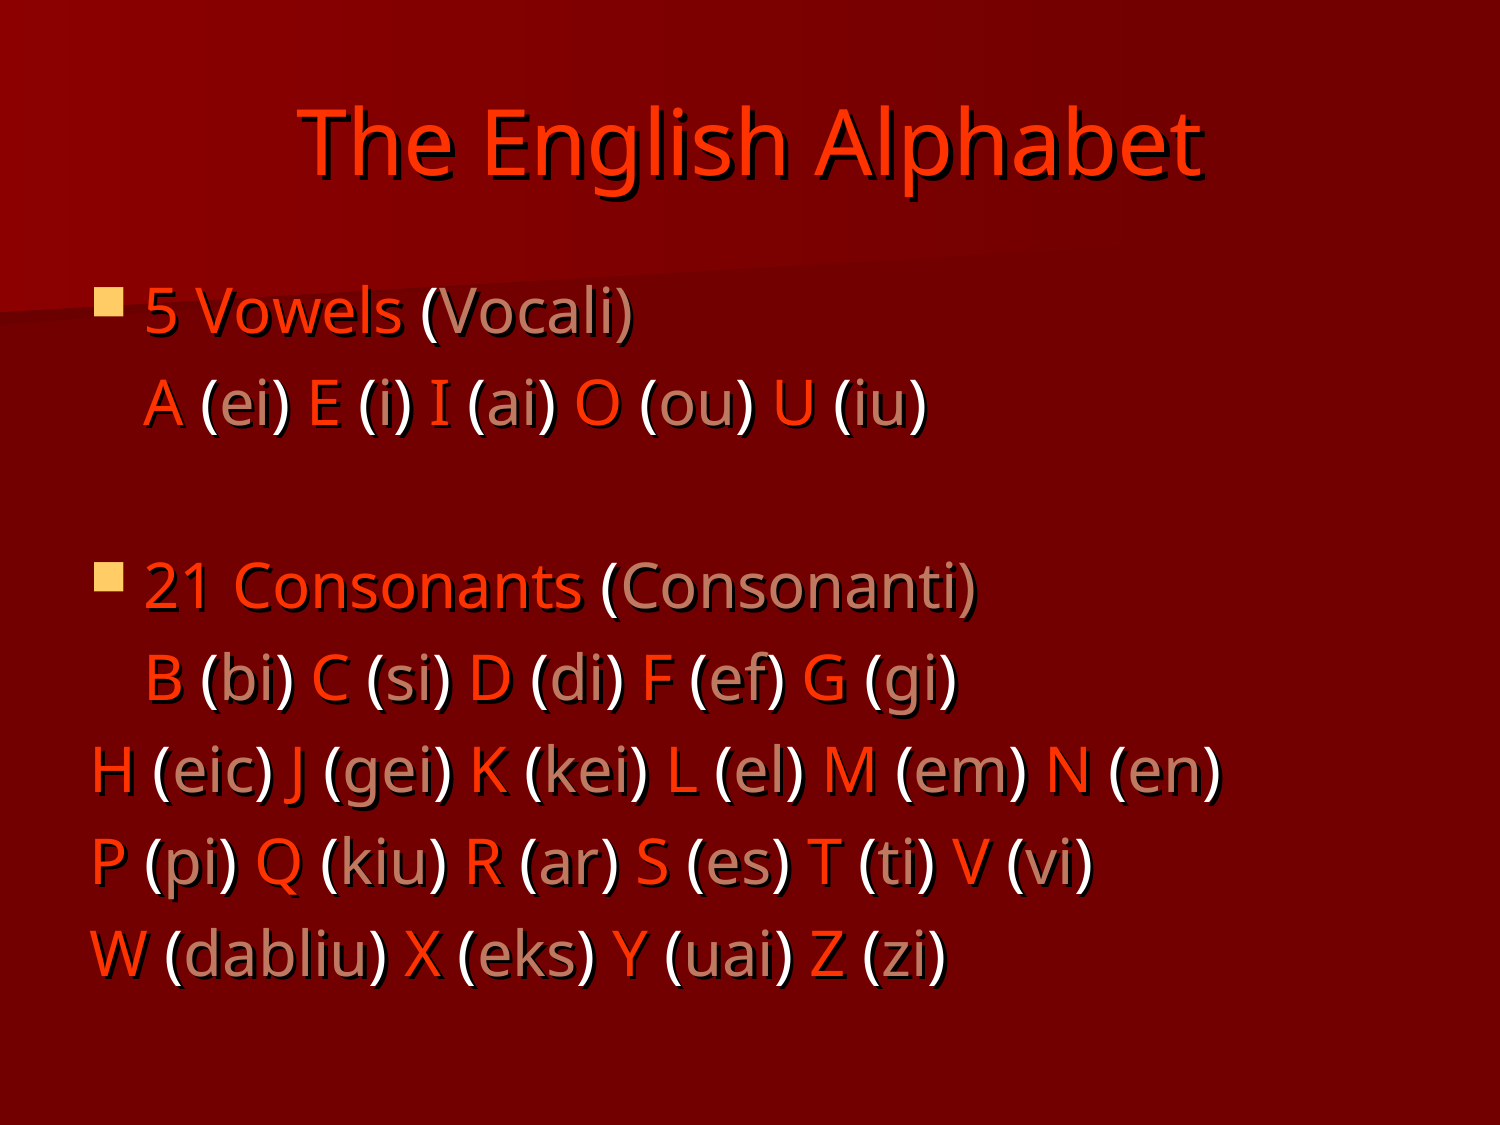

# The English Alphabet
5 Vowels (Vocali)
			A (ei) E (i) I (ai) O (ou) U (iu)
21 Consonants (Consonanti)
			B (bi) C (si) D (di) F (ef) G (gi)
H (eic) J (gei) K (kei) L (el) M (em) N (en)
P (pi) Q (kiu) R (ar) S (es) T (ti) V (vi)
W (dabliu) X (eks) Y (uai) Z (zi)